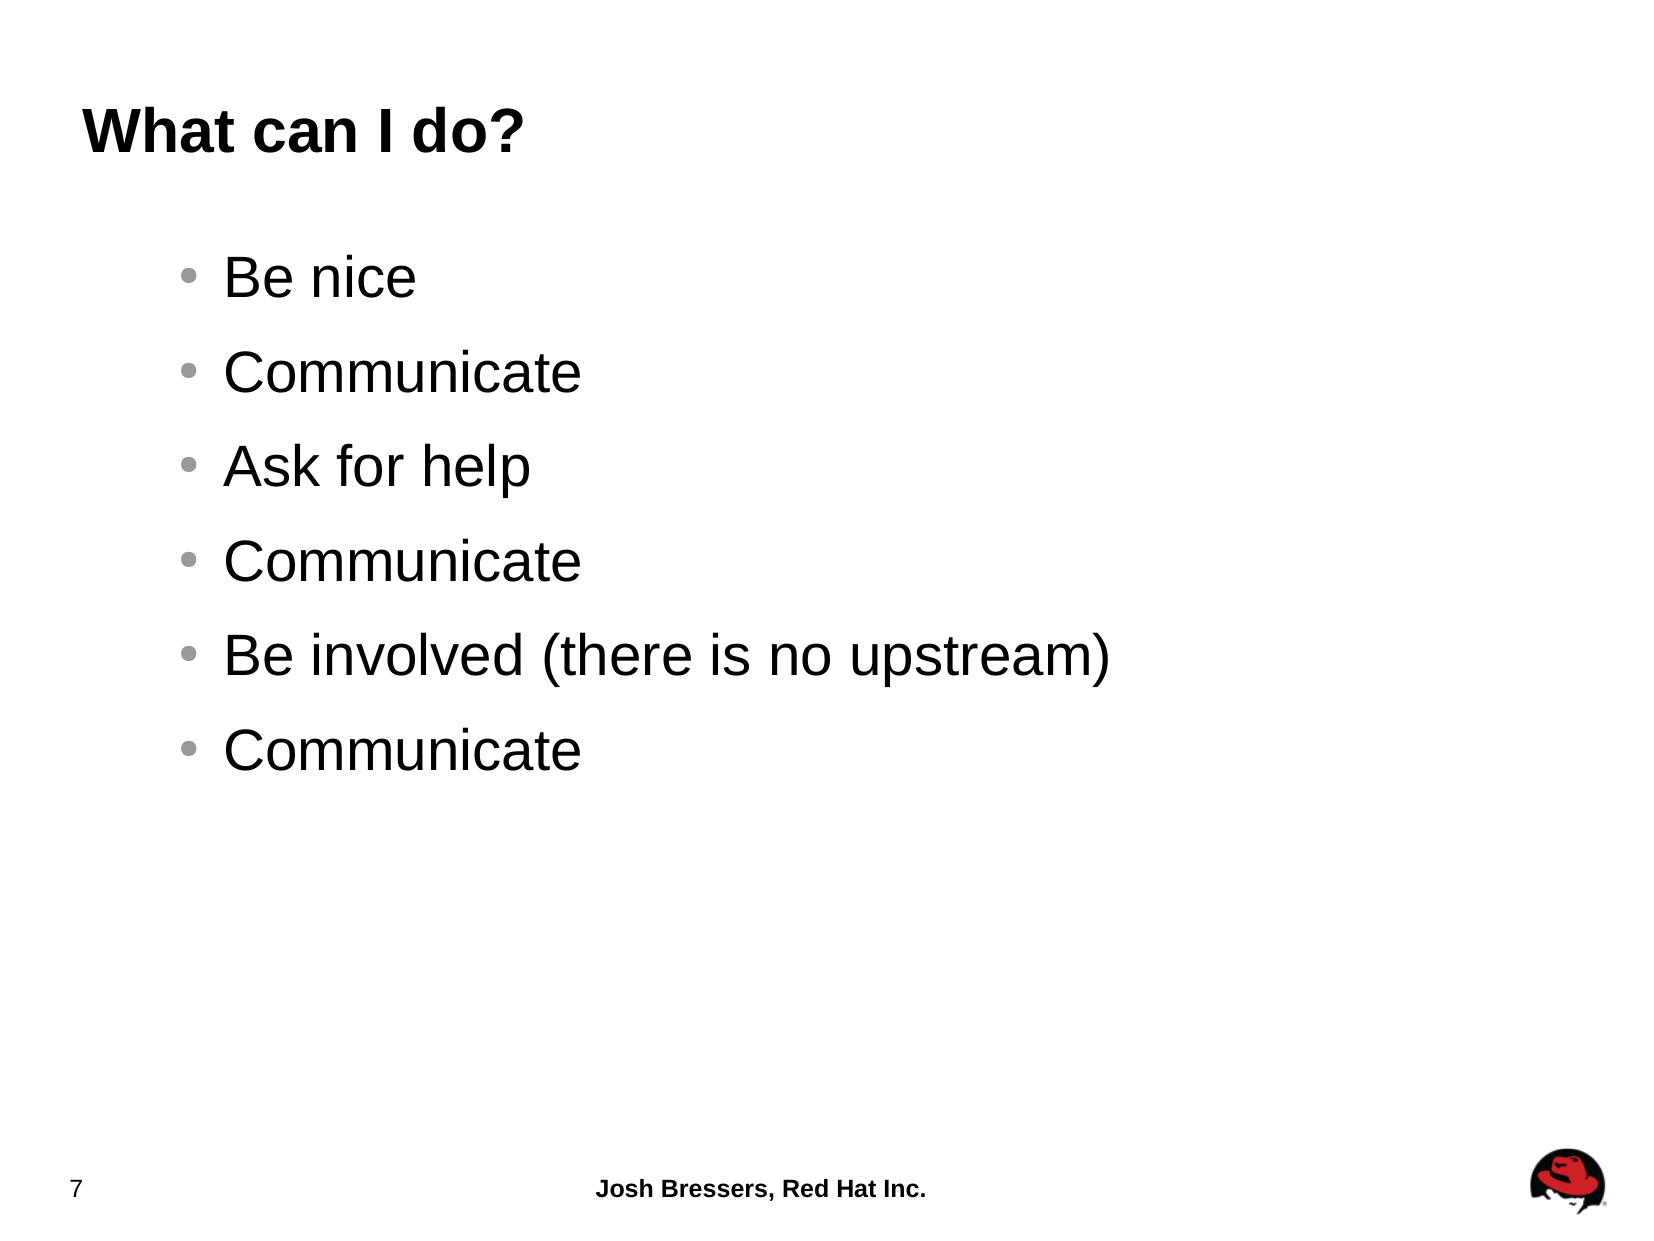

# What can I do?
Be nice
Communicate
Ask for help
Communicate
Be involved (there is no upstream)
Communicate